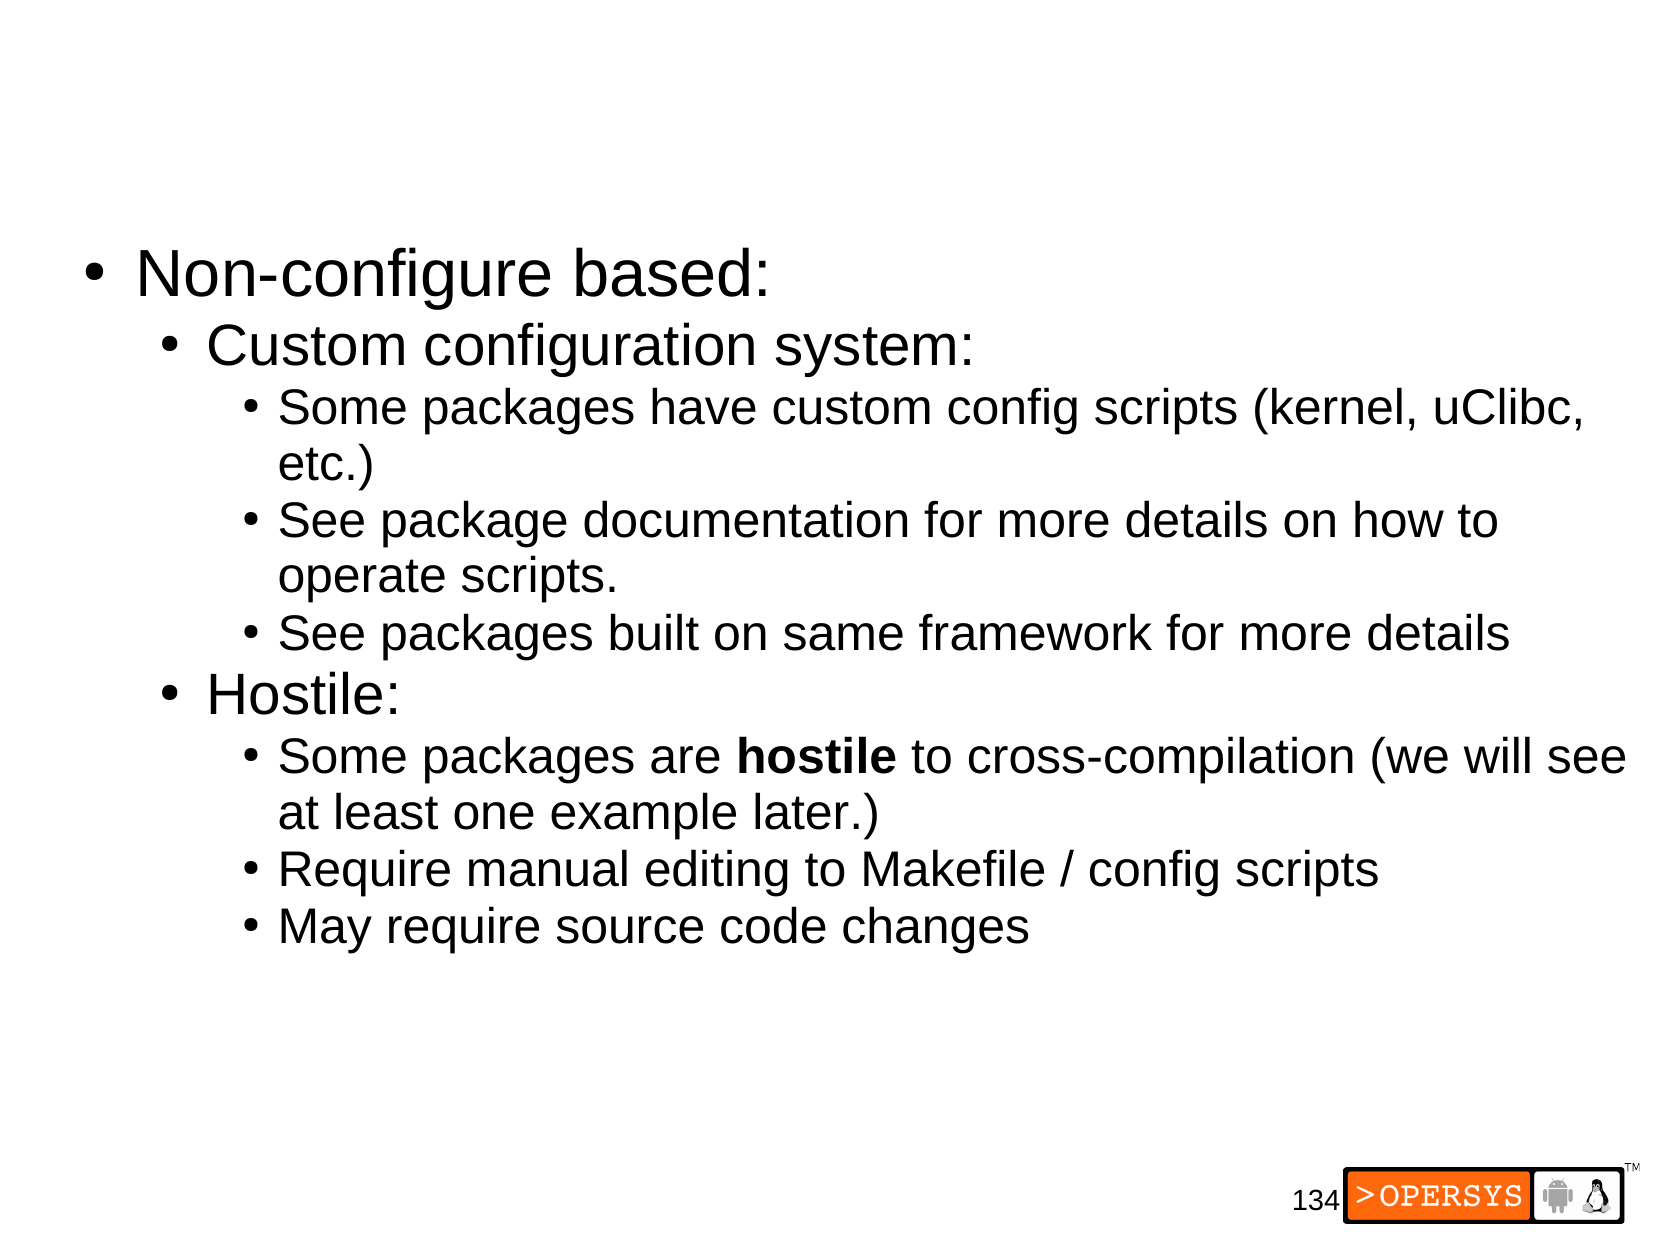

# Non-configure based:
Custom configuration system:
Some packages have custom config scripts (kernel, uClibc, etc.)
See package documentation for more details on how to operate scripts.
See packages built on same framework for more details
Hostile:
Some packages are hostile to cross-compilation (we will see at least one example later.)
Require manual editing to Makefile / config scripts
May require source code changes